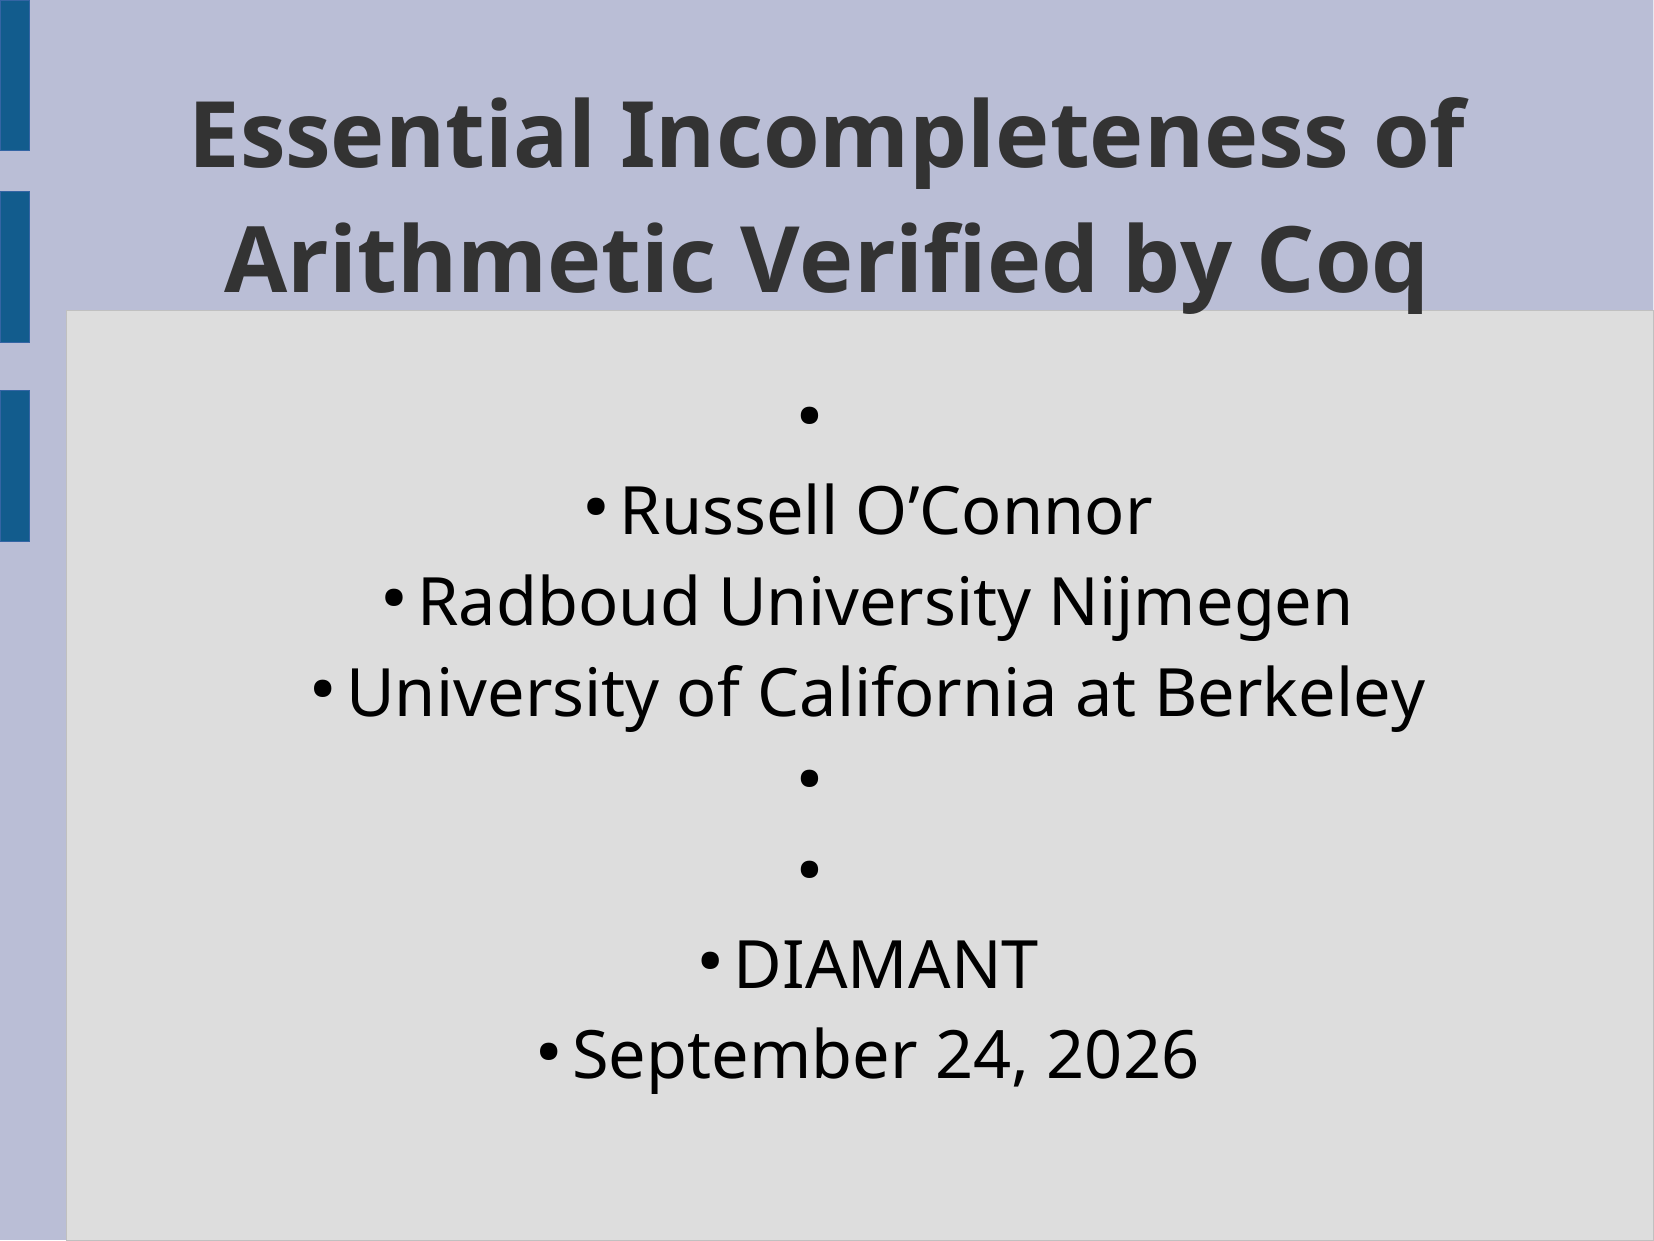

# Essential Incompleteness of Arithmetic Verified by Coq
Russell O’Connor
Radboud University Nijmegen
University of California at Berkeley
DIAMANT